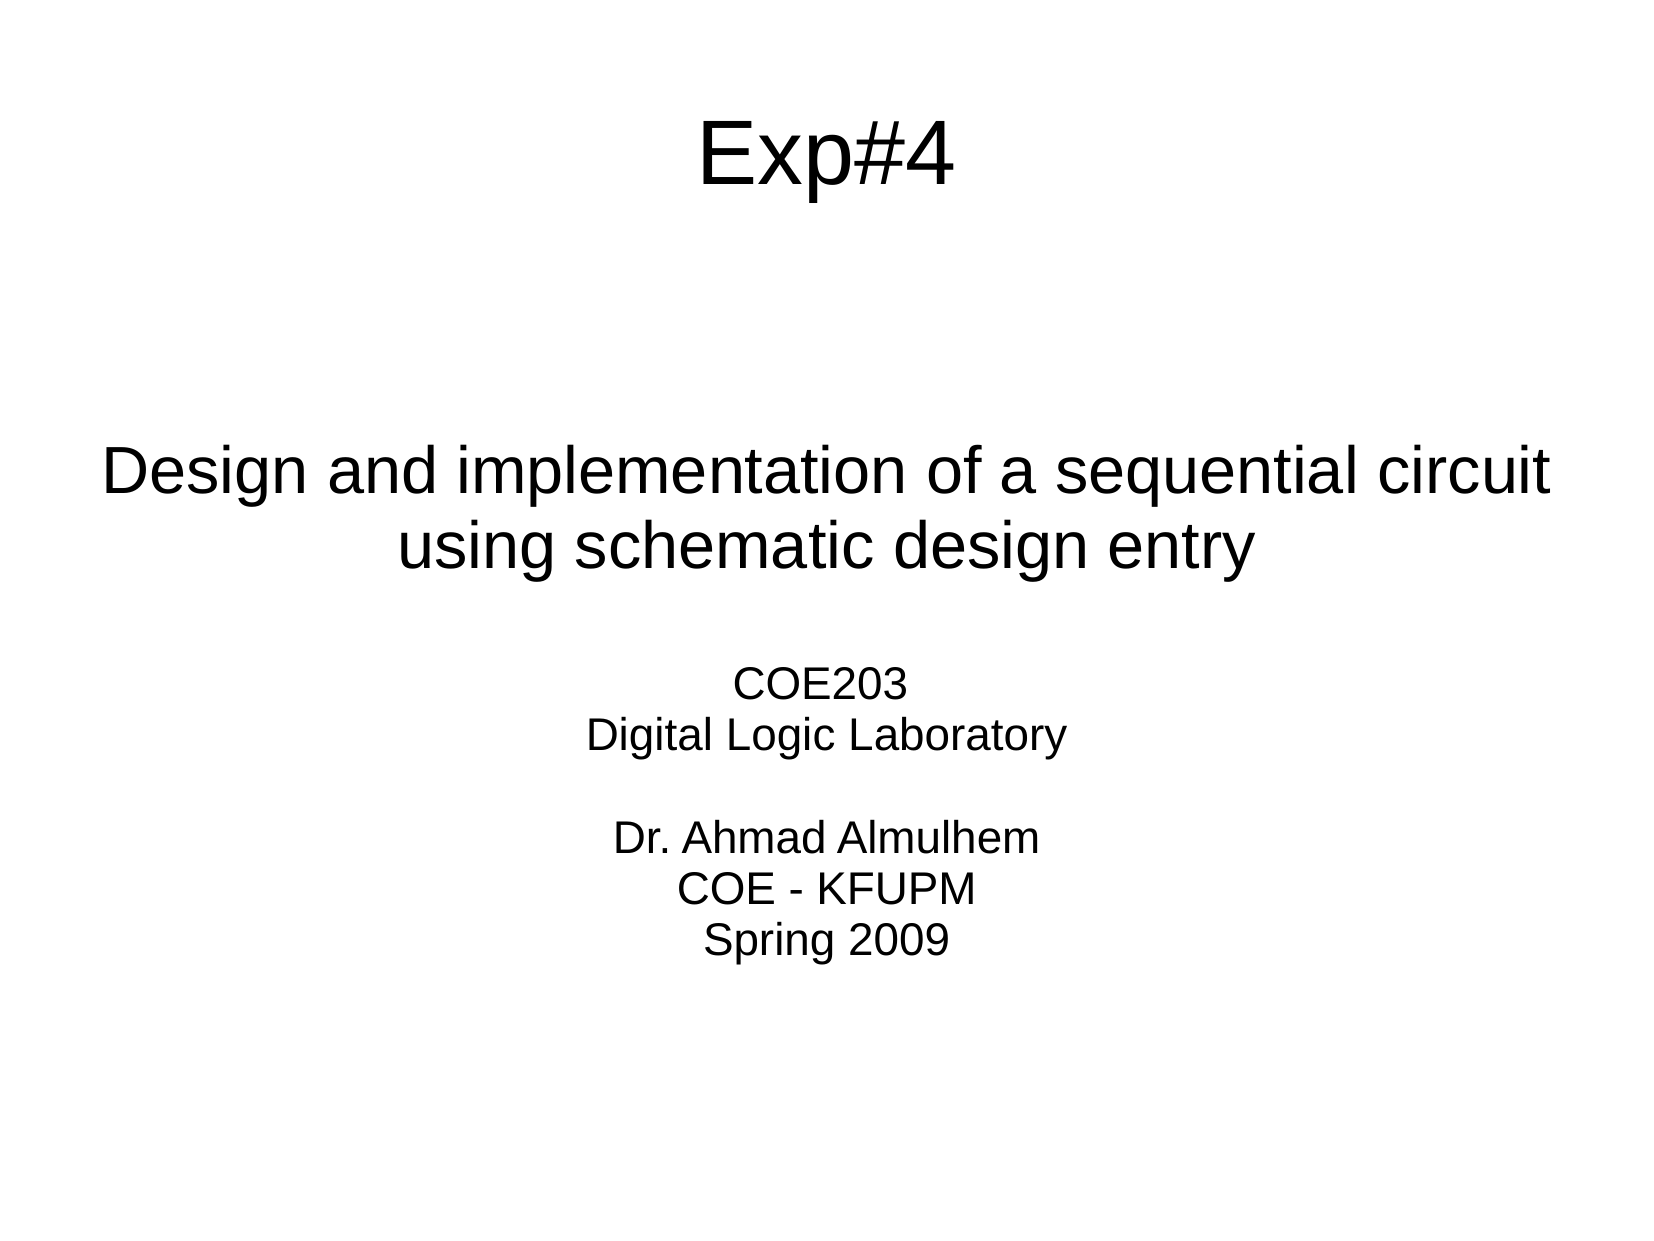

# Exp#4
Design and implementation of a sequential circuit using schematic design entry
COE203
Digital Logic Laboratory
Dr. Ahmad Almulhem
COE - KFUPM
Spring 2009